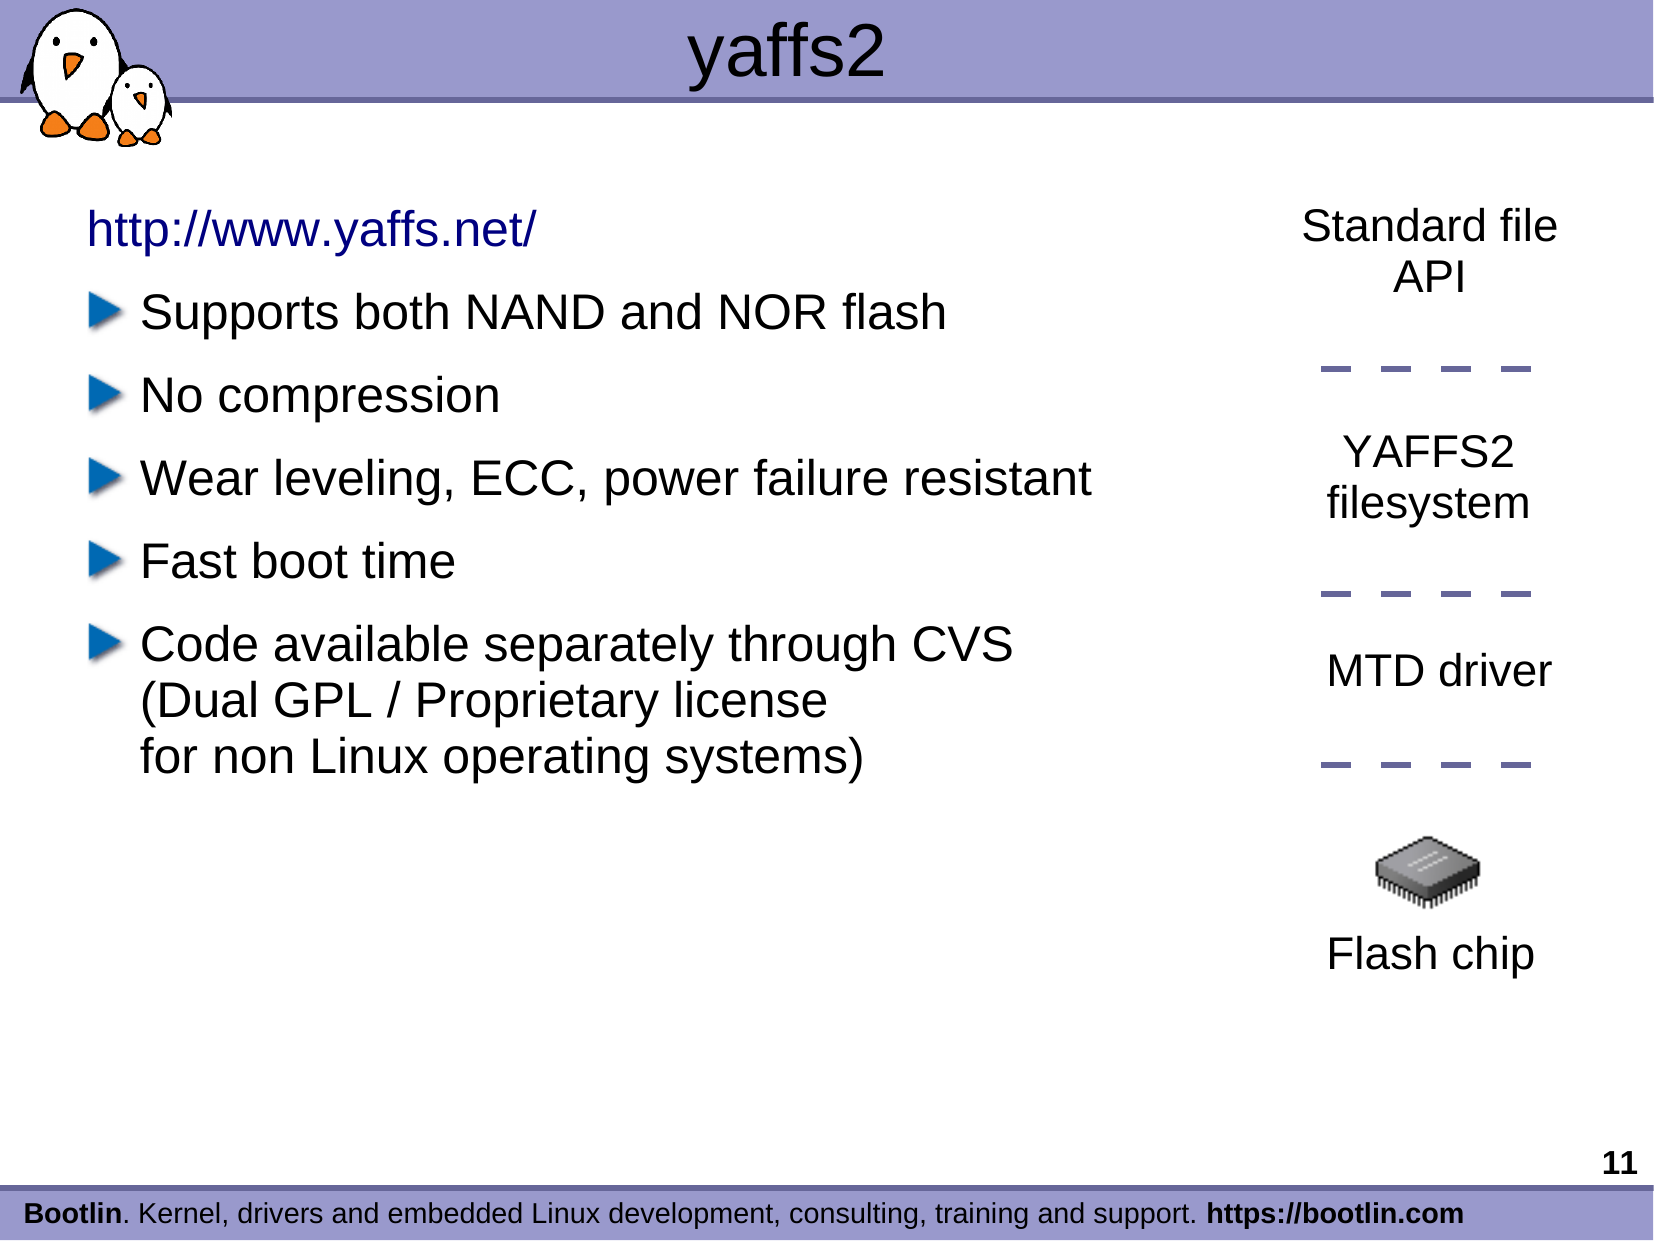

# yaffs2
Standard file
API
http://www.yaffs.net/
Supports both NAND and NOR flash
No compression
Wear leveling, ECC, power failure resistant
Fast boot time
Code available separately through CVS
(Dual GPL / Proprietary license
for non Linux operating systems)
YAFFS2
filesystem
MTD driver
Flash chip